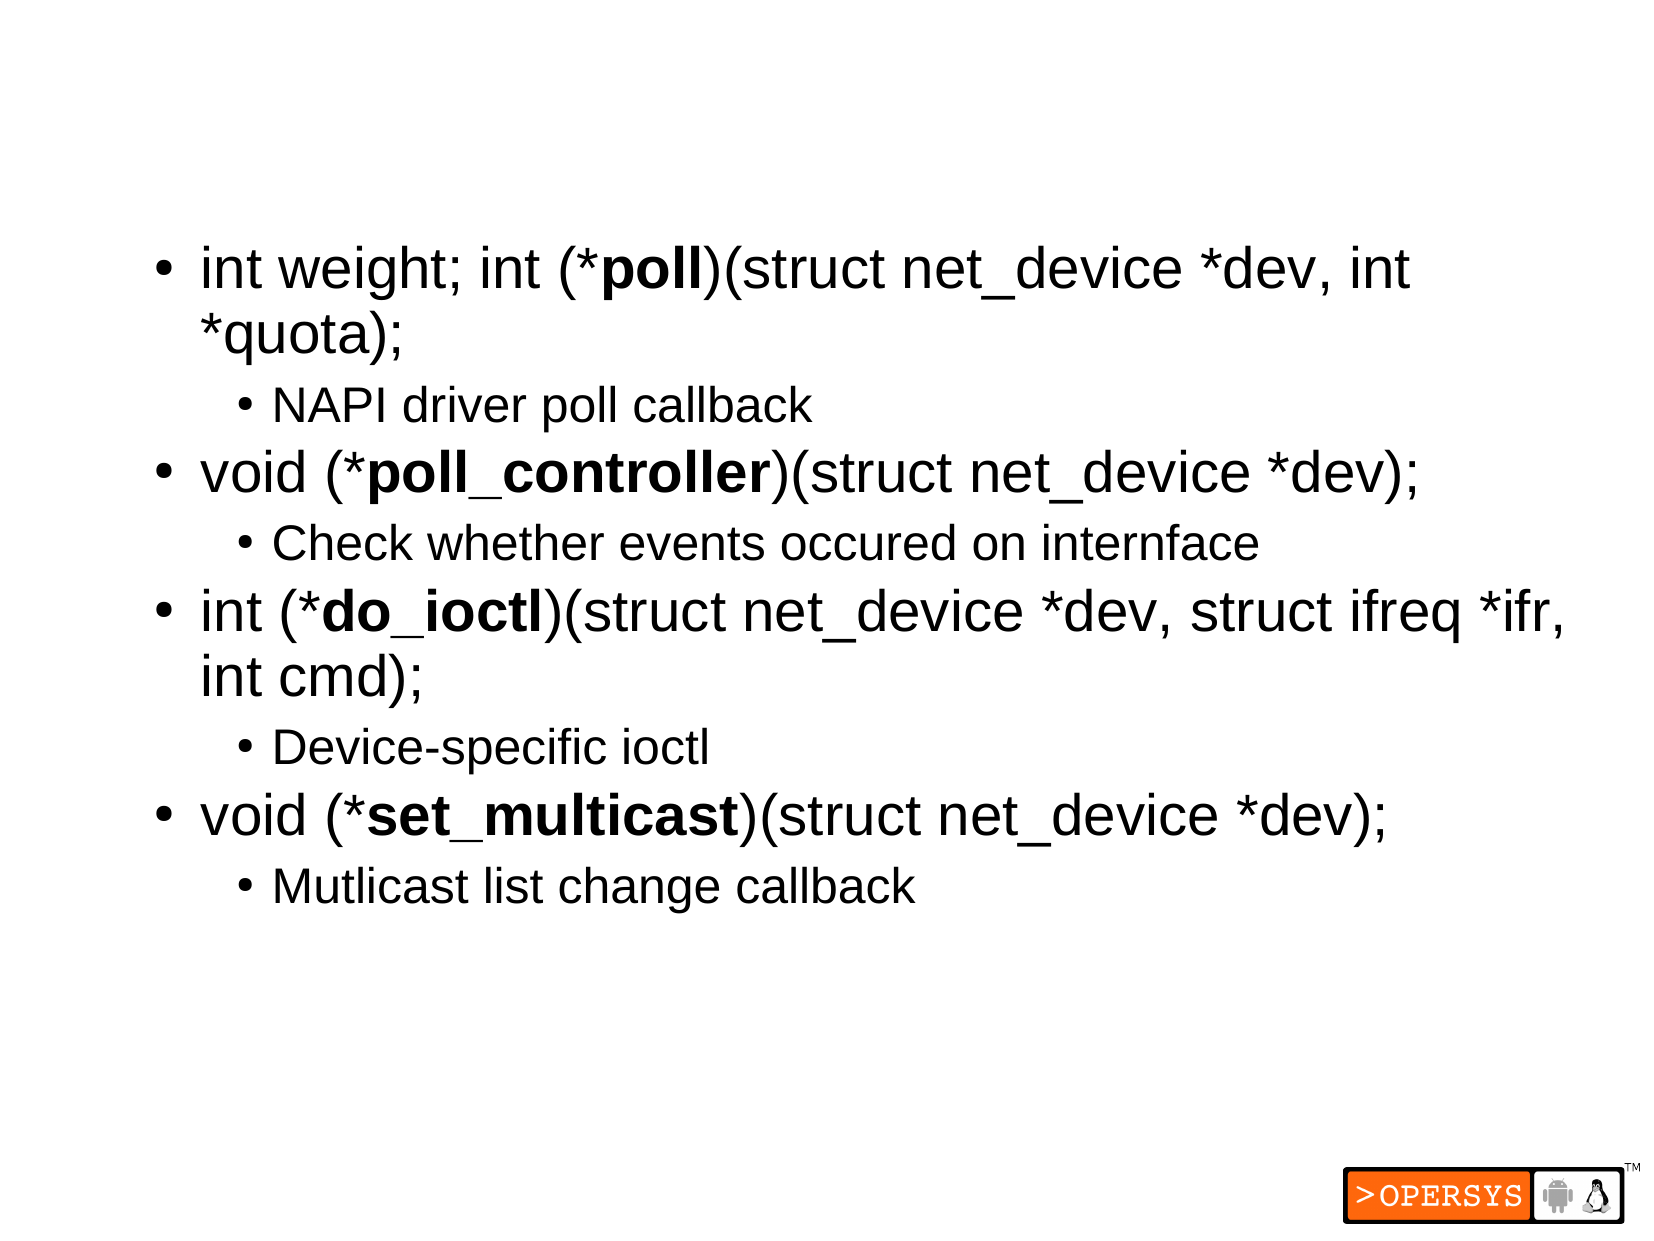

# int weight; int (*poll)(struct net_device *dev, int *quota);
NAPI driver poll callback
void (*poll_controller)(struct net_device *dev);
Check whether events occured on internface
int (*do_ioctl)(struct net_device *dev, struct ifreq *ifr, int cmd);
Device-specific ioctl
void (*set_multicast)(struct net_device *dev);
Mutlicast list change callback